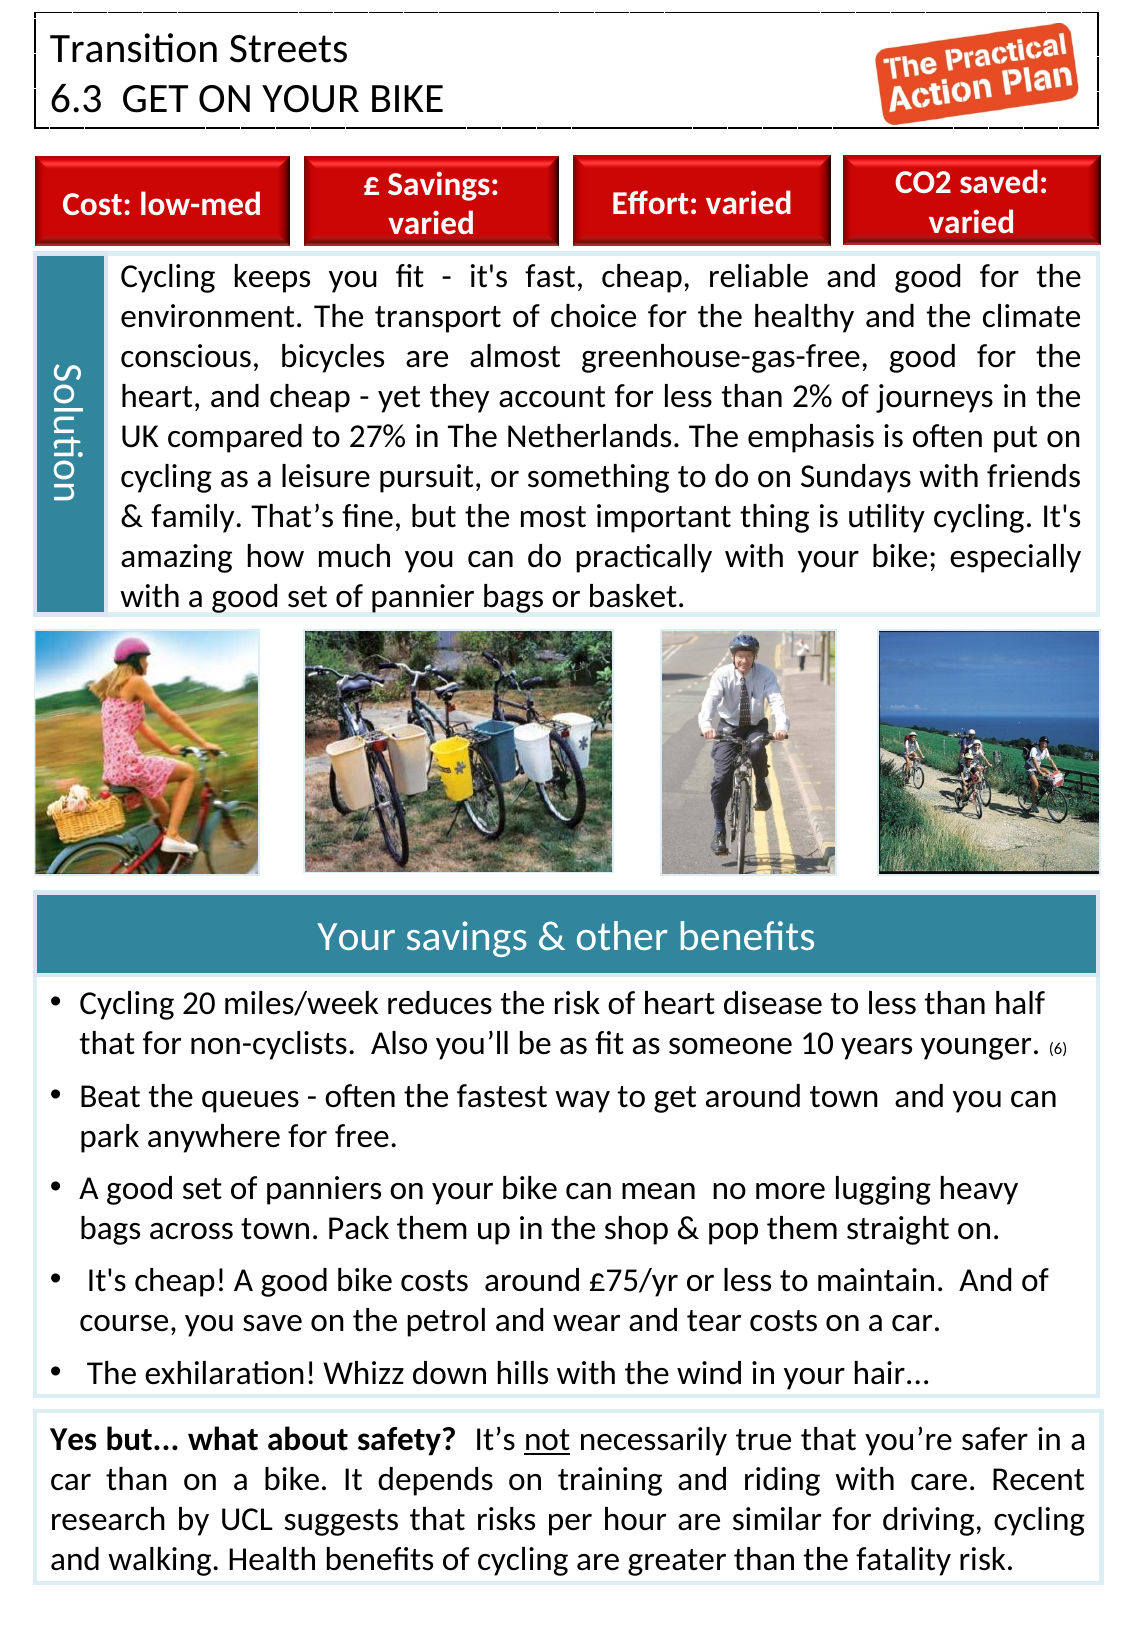

Transition Streets
6.3 GET ON YOUR BIKE
Effort: varied
CO2 saved: varied
Cost: low-med
£ Savings: varied
Solution
Cycling keeps you fit - it's fast, cheap, reliable and good for the environment. The transport of choice for the healthy and the climate conscious, bicycles are almost greenhouse-gas-free, good for the heart, and cheap - yet they account for less than 2% of journeys in the UK compared to 27% in The Netherlands. The emphasis is often put on cycling as a leisure pursuit, or something to do on Sundays with friends & family. That’s fine, but the most important thing is utility cycling. It's amazing how much you can do practically with your bike; especially with a good set of pannier bags or basket.
Your savings & other benefits
Cycling 20 miles/week reduces the risk of heart disease to less than half that for non-cyclists. Also you’ll be as fit as someone 10 years younger. (6)
Beat the queues - often the fastest way to get around town and you can park anywhere for free.
A good set of panniers on your bike can mean no more lugging heavy bags across town. Pack them up in the shop & pop them straight on.
 It's cheap! A good bike costs around £75/yr or less to maintain. And of course, you save on the petrol and wear and tear costs on a car.
 The exhilaration! Whizz down hills with the wind in your hair...
Yes but... what about safety? It’s not necessarily true that you’re safer in a car than on a bike. It depends on training and riding with care. Recent research by UCL suggests that risks per hour are similar for driving, cycling and walking. Health benefits of cycling are greater than the fatality risk.